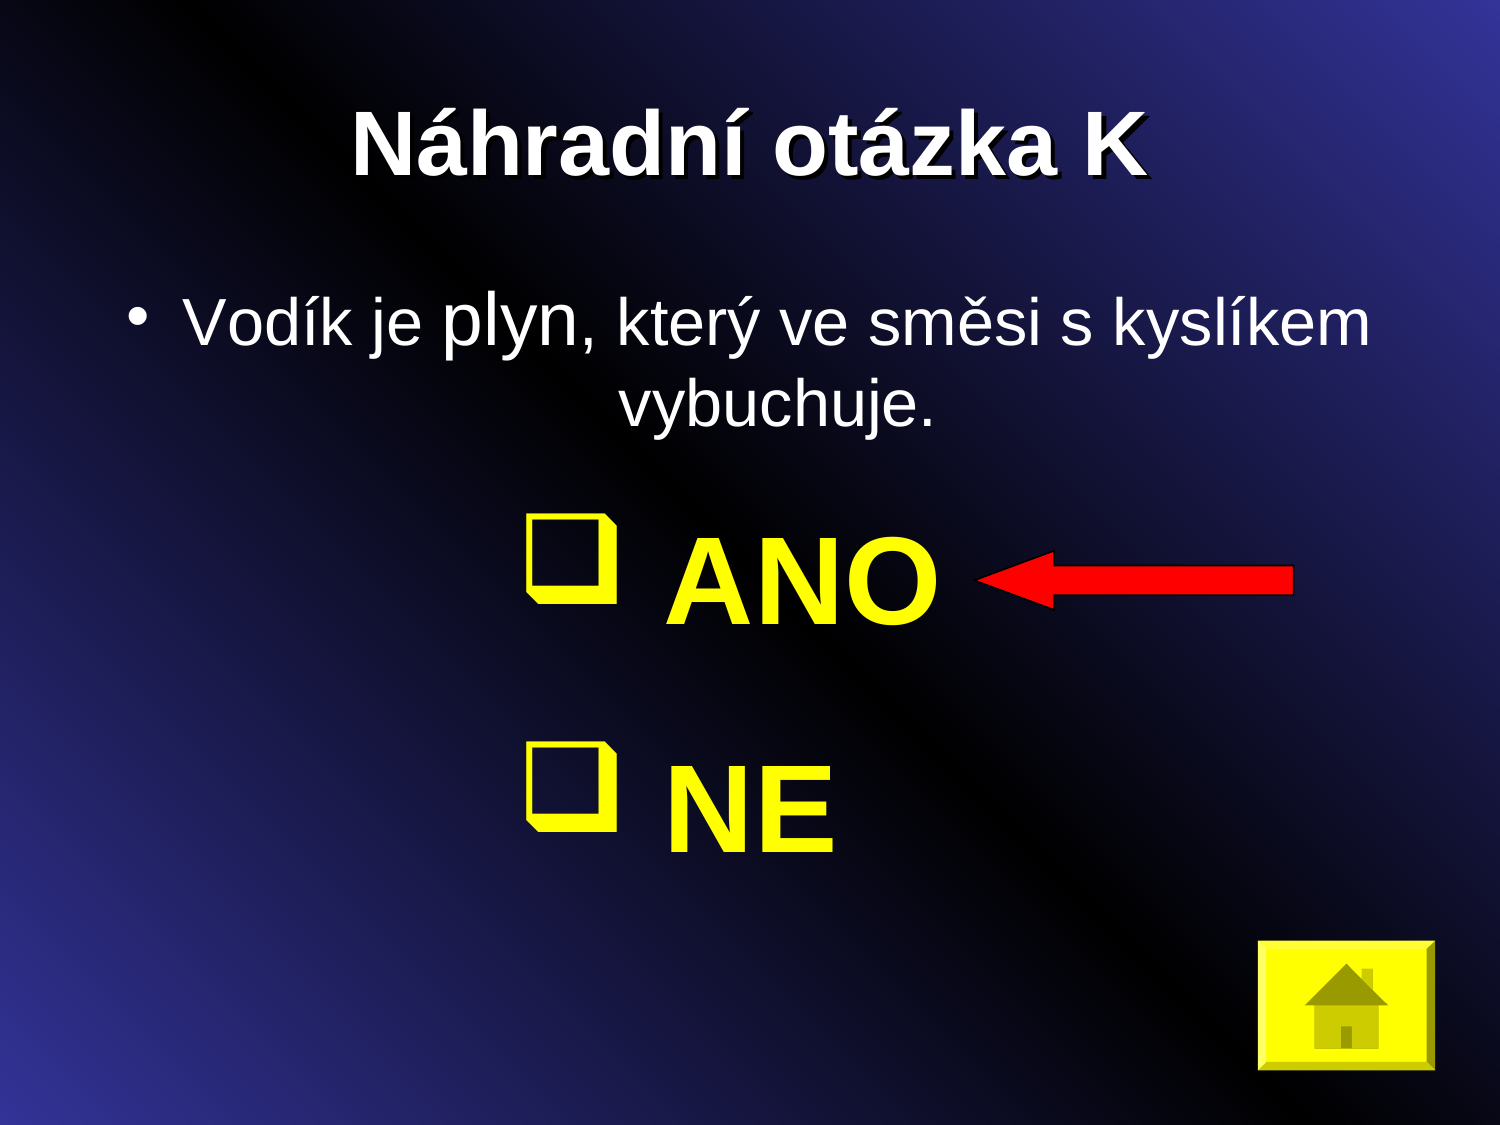

# Náhradní otázka K
Vodík je plyn, který ve směsi s kyslíkem vybuchuje.
 ANO
 NE